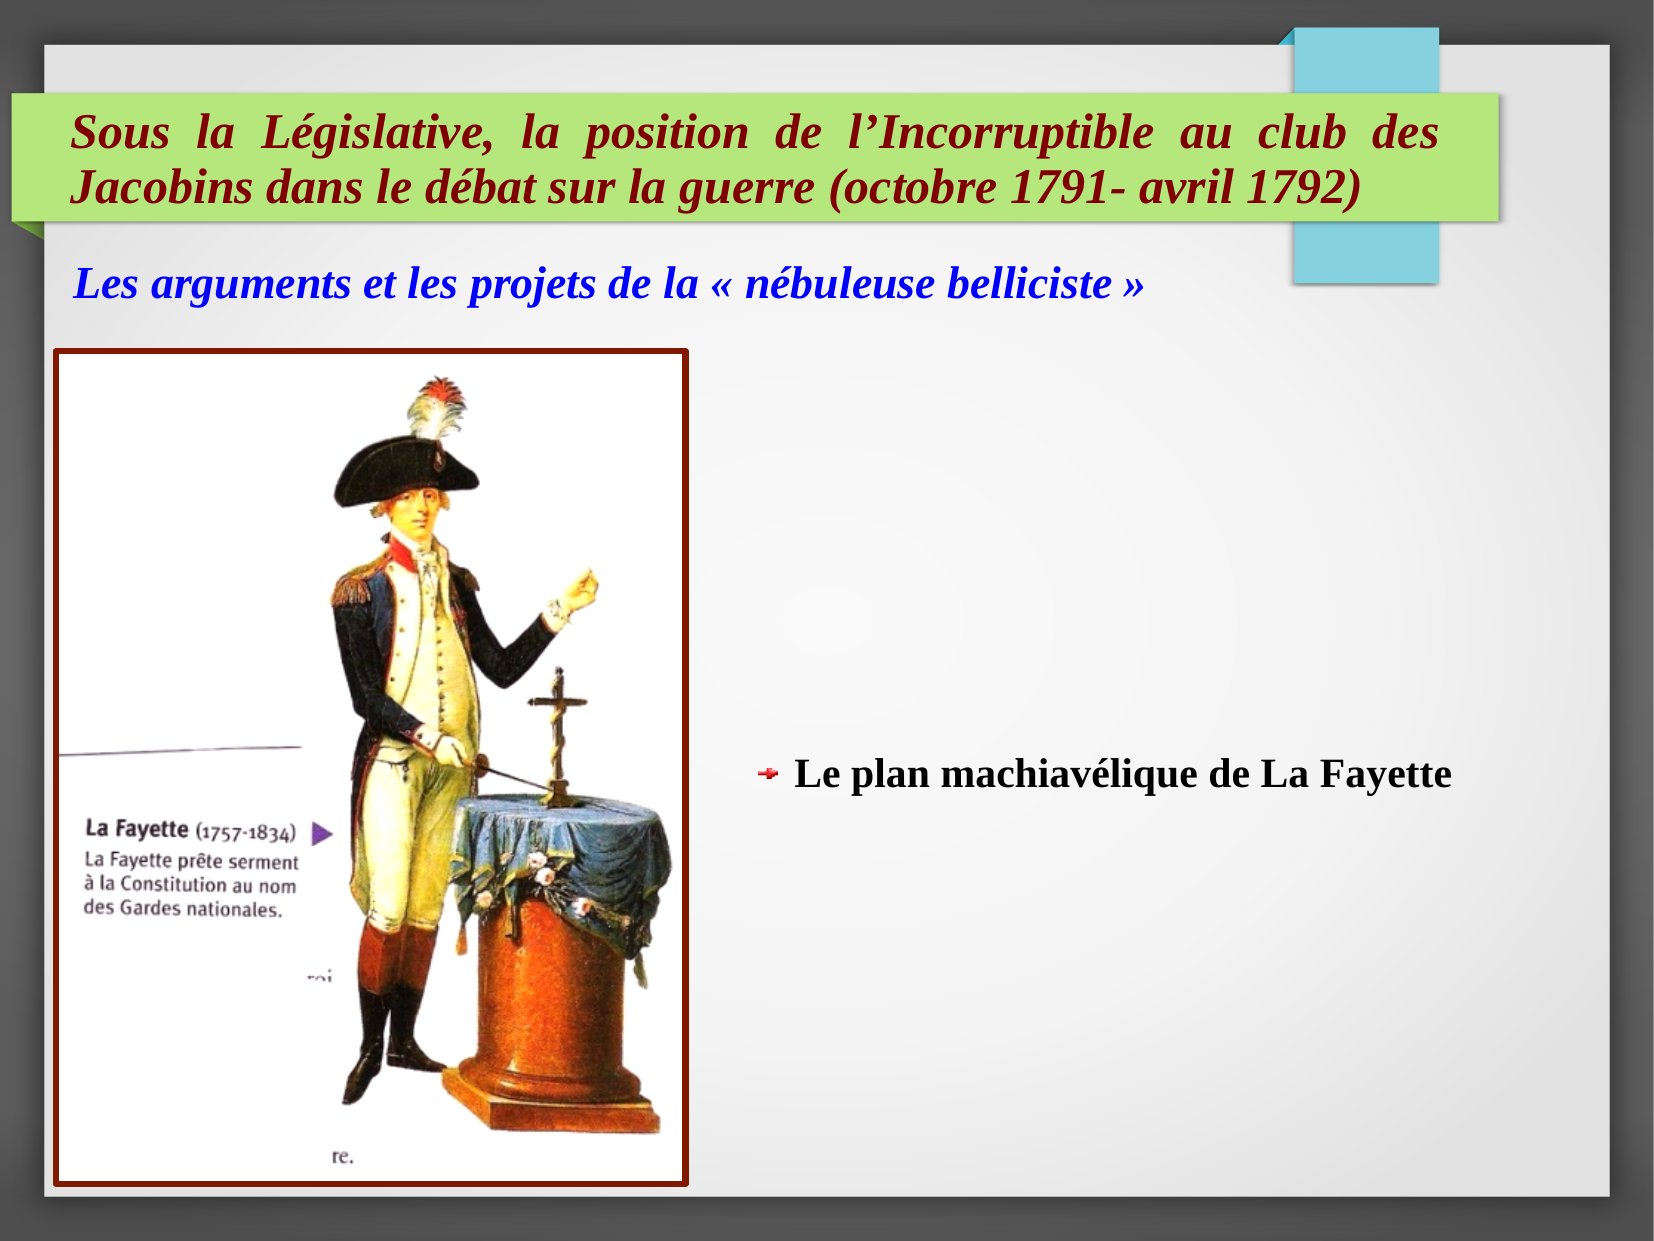

# Sous la Législative, la position de l’Incorruptible au club des Jacobins dans le débat sur la guerre (octobre 1791- avril 1792)
Les arguments et les projets de la « nébuleuse belliciste »
Le plan machiavélique de La Fayette